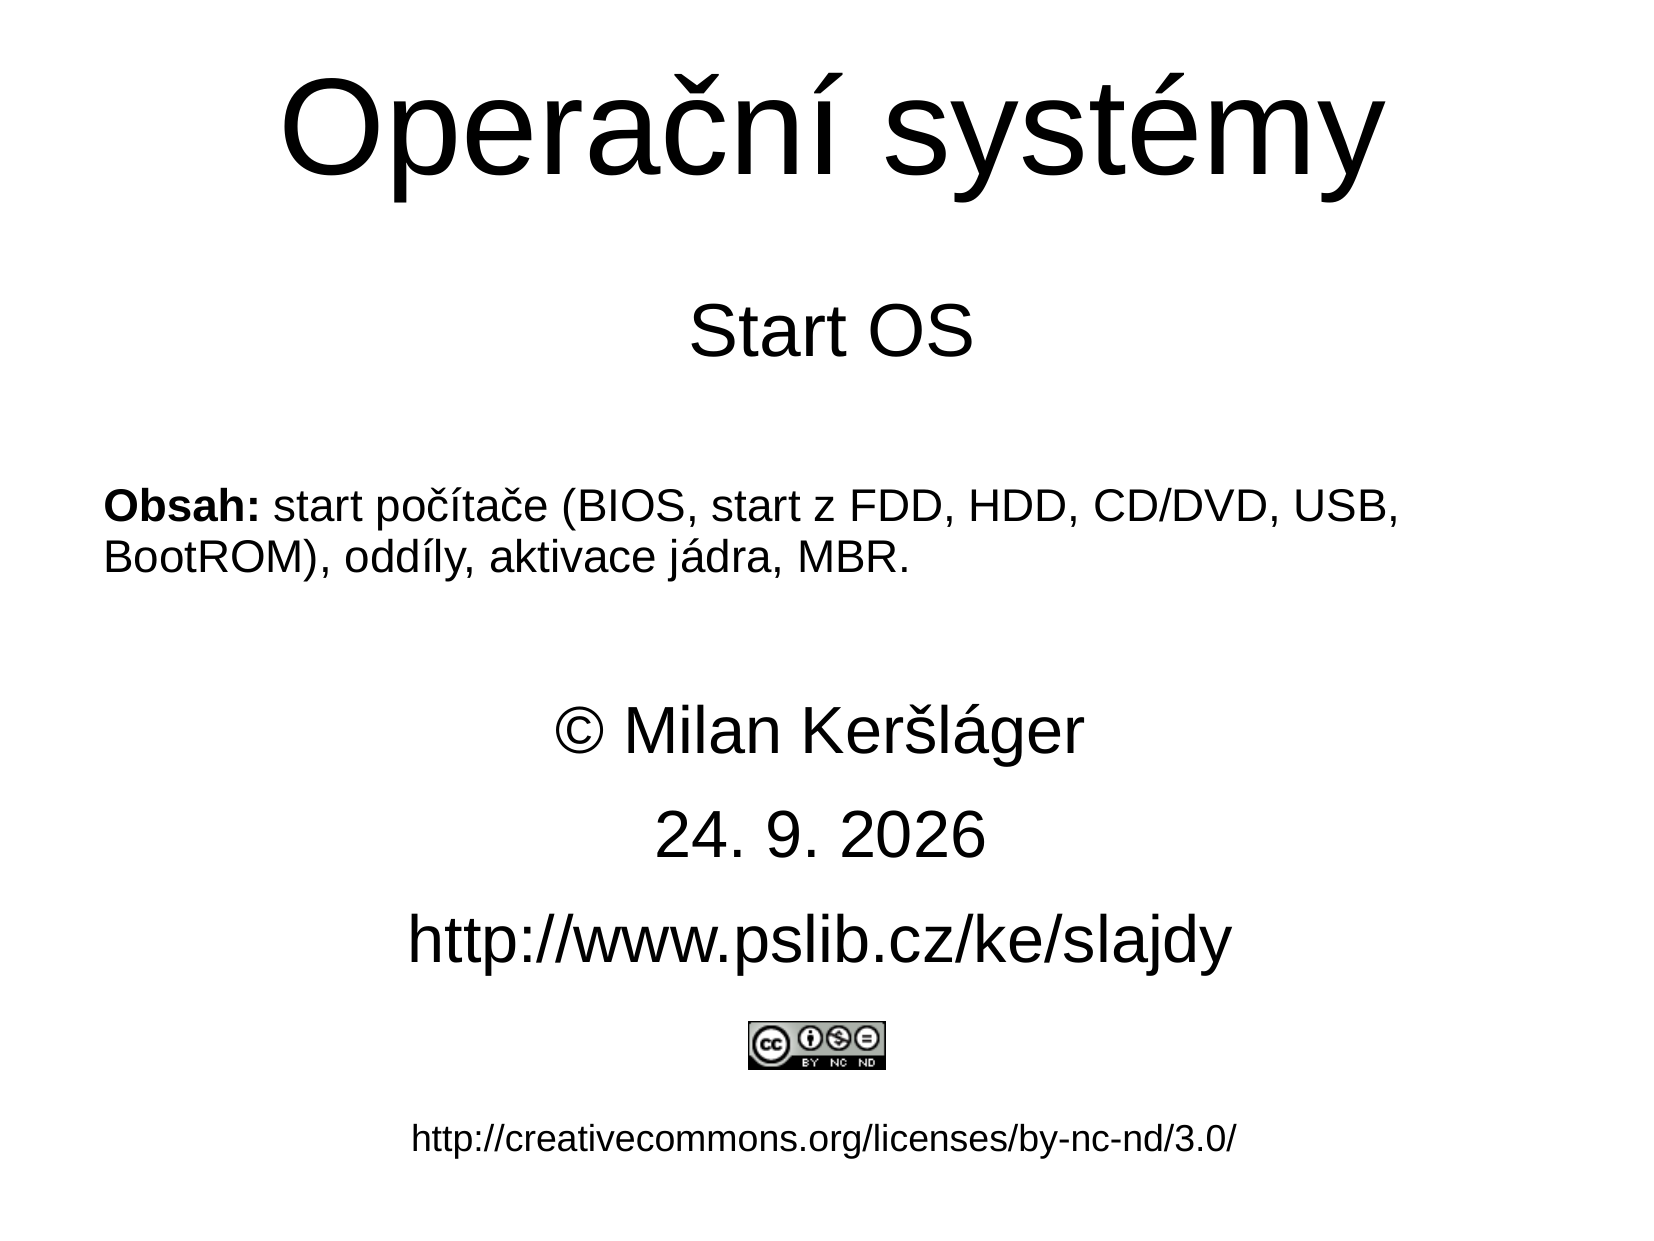

# Operační systémy Start OS
Obsah: start počítače (BIOS, start z FDD, HDD, CD/DVD, USB, BootROM), oddíly, aktivace jádra, MBR.
© Milan Keršláger
http://www.pslib.cz/ke/slajdy
http://creativecommons.org/licenses/by-nc-nd/3.0/